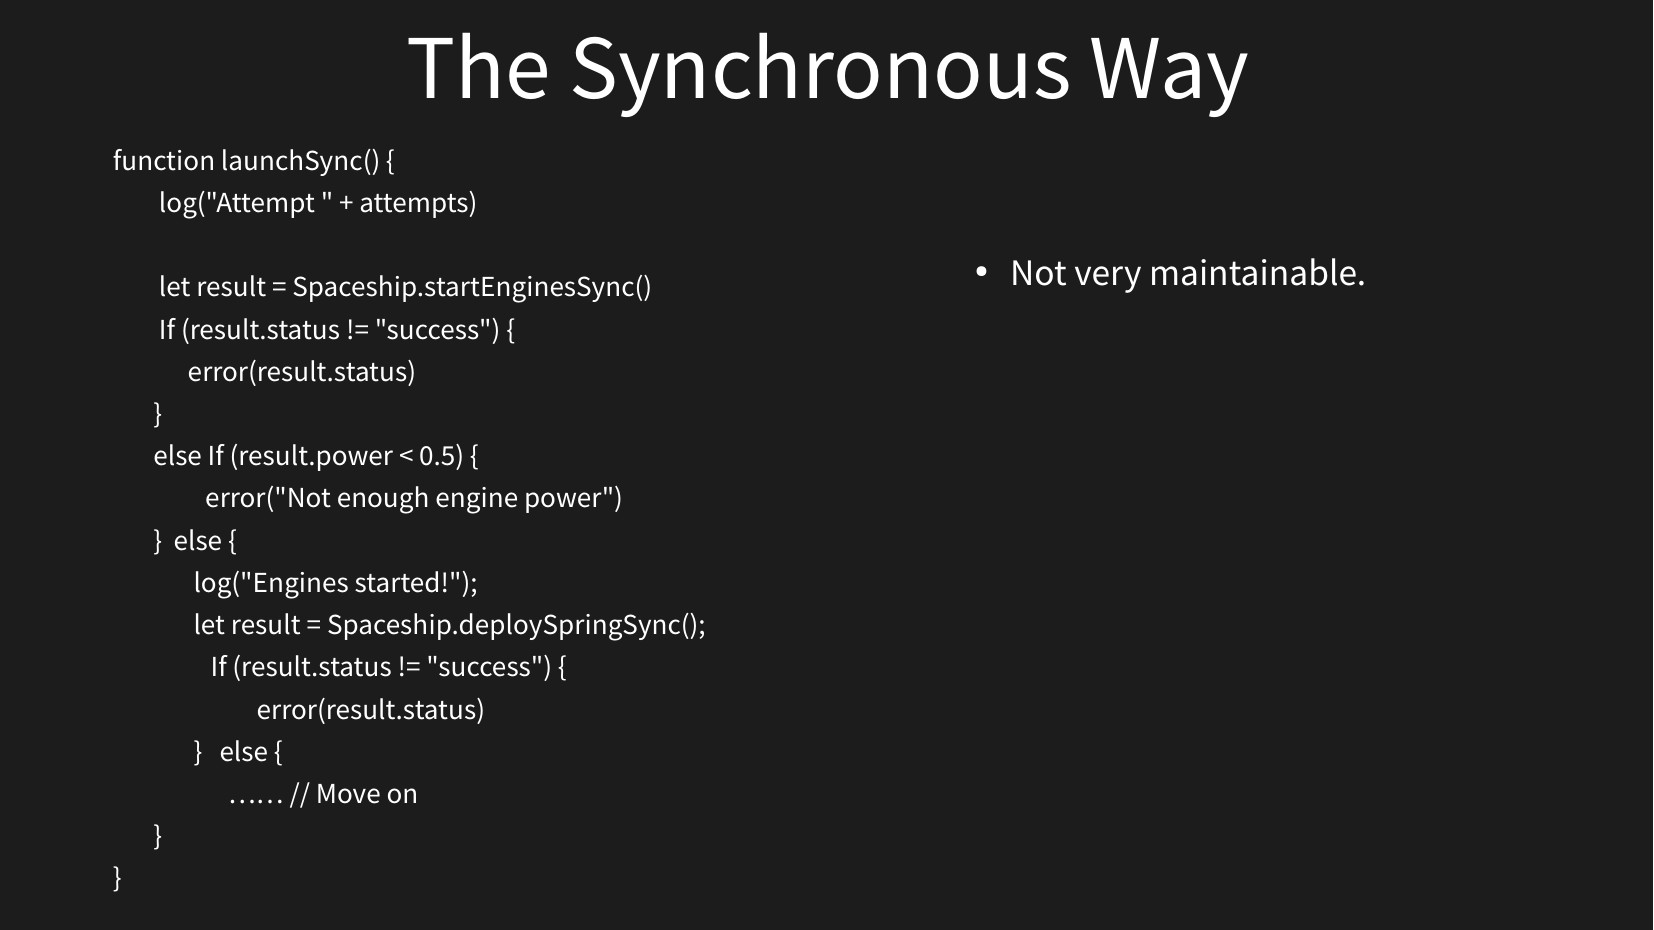

function launchSync() {
 log("Attempt " + attempts)
 let result = Spaceship.startEnginesSync()
 If (result.status != "success") {
 error(result.status)
 }
 else If (result.power < 0.5) {
	 error("Not enough engine power")
 } else {
 log("Engines started!");
 let result = Spaceship.deploySpringSync();
 If (result.status != "success") {
 error(result.status)
 } else {
	 …… // Move on
 }
}
# The Synchronous Way
Not very maintainable.